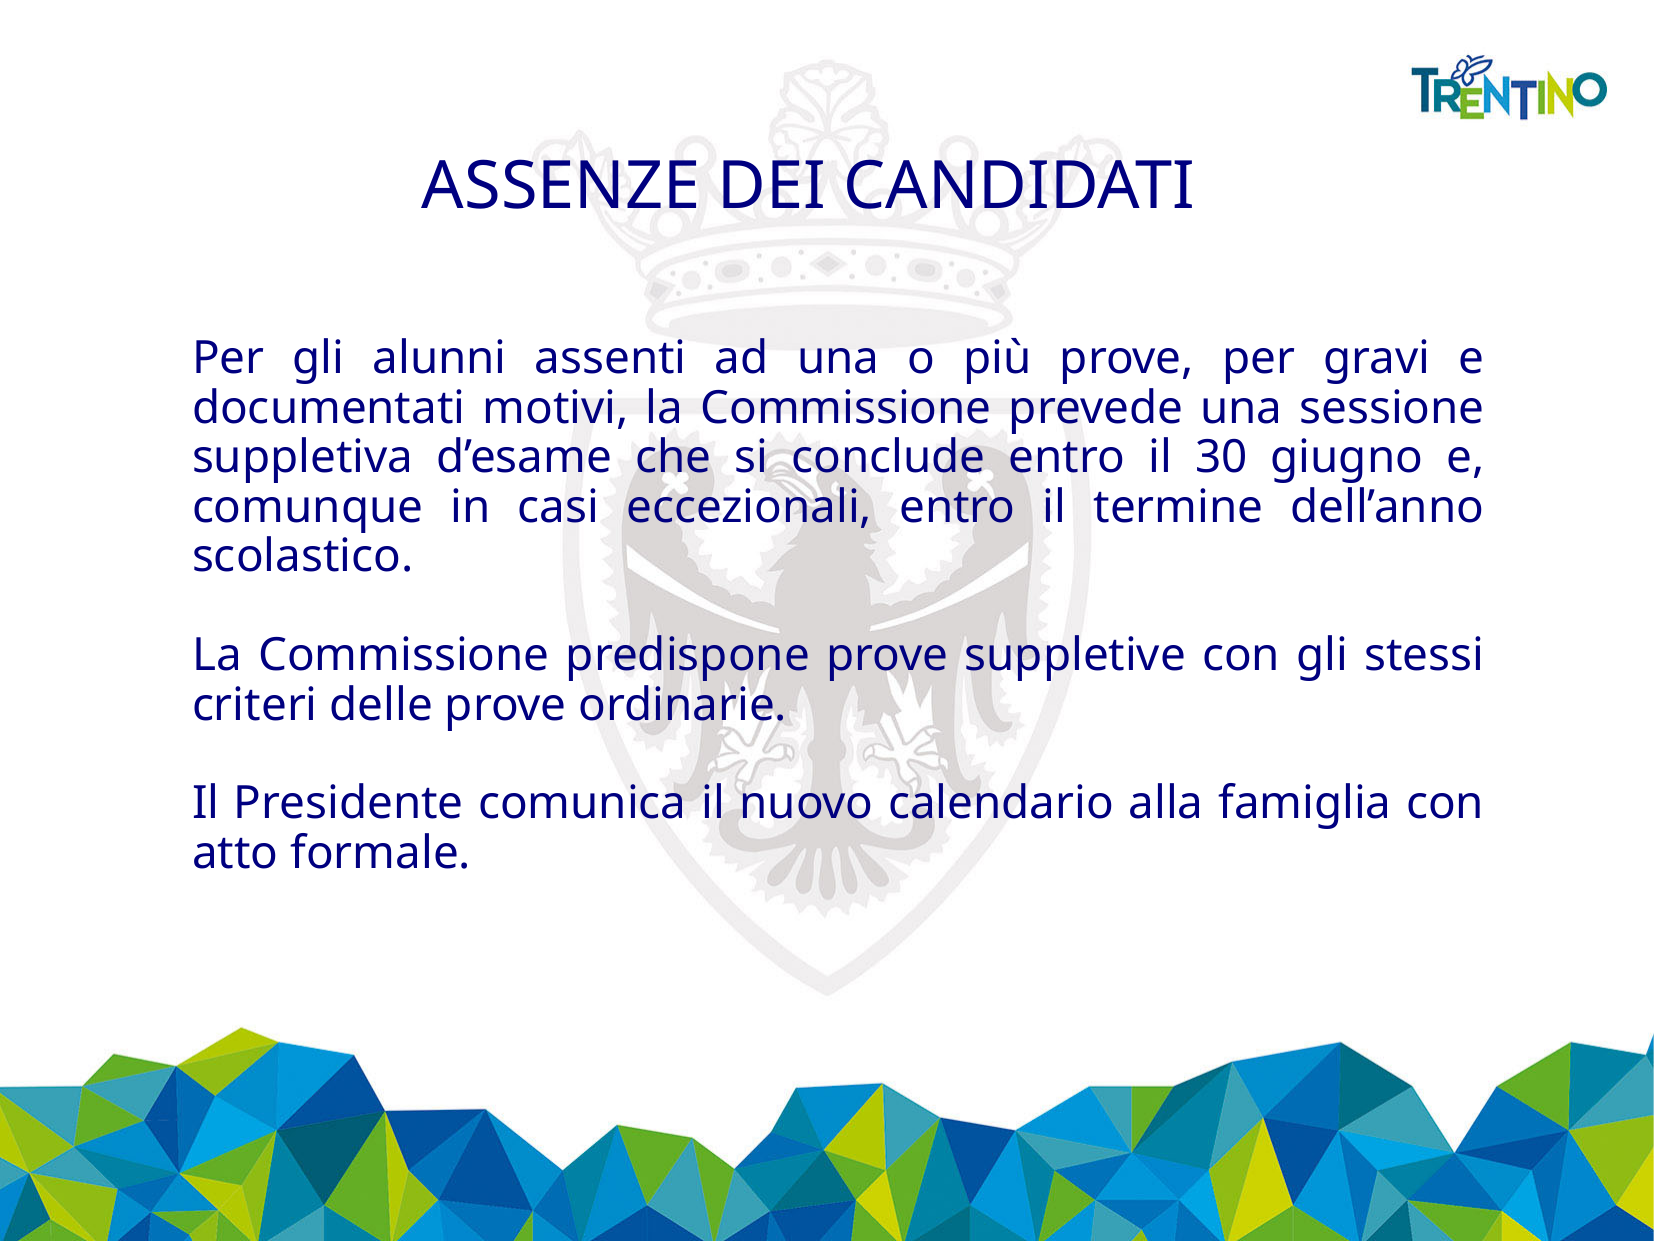

ASSENZE DEI CANDIDATI
Per gli alunni assenti ad una o più prove, per gravi e documentati motivi, la Commissione prevede una sessione suppletiva d’esame che si conclude entro il 30 giugno e, comunque in casi eccezionali, entro il termine dell’anno scolastico.
La Commissione predispone prove suppletive con gli stessi criteri delle prove ordinarie.
Il Presidente comunica il nuovo calendario alla famiglia con atto formale.